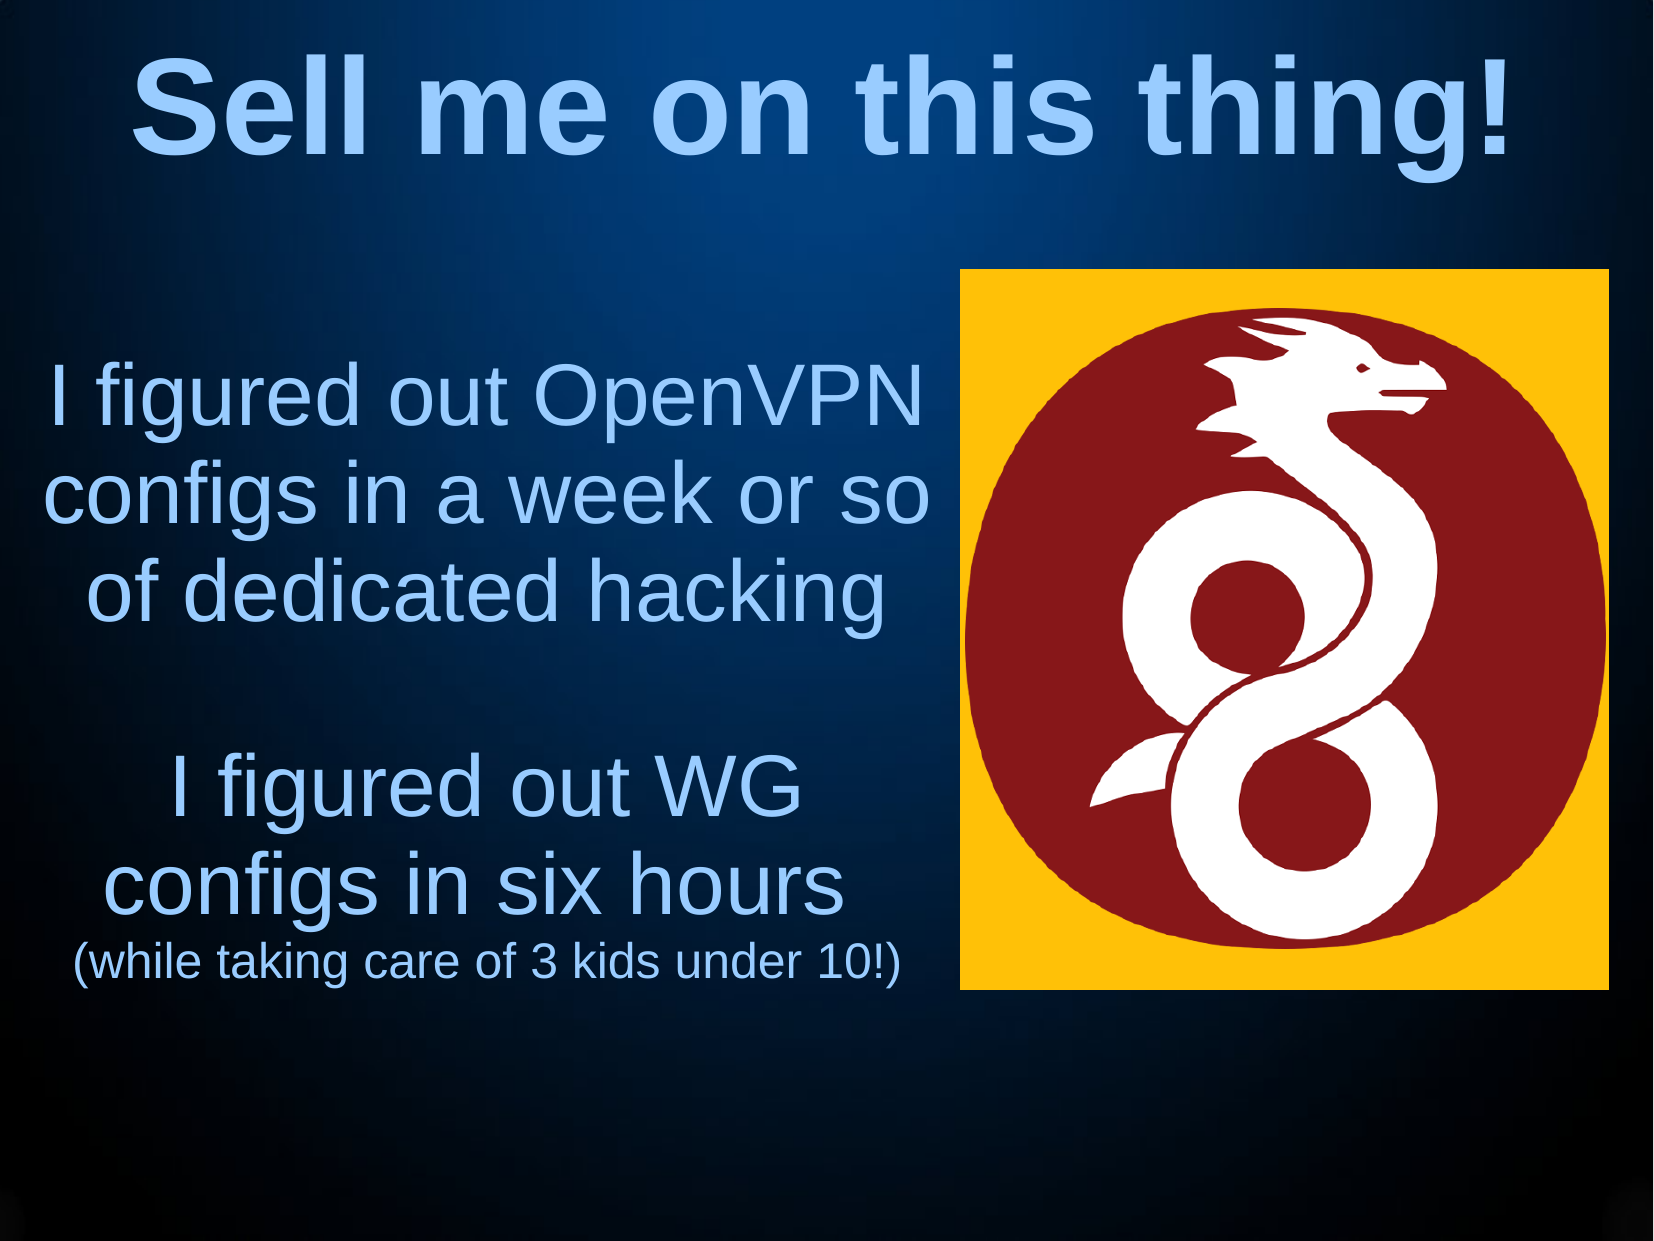

# Sell me on this thing!
I figured out OpenVPN configs in a week or so of dedicated hacking
I figured out WG
configs in six hours
(while taking care of 3 kids under 10!)